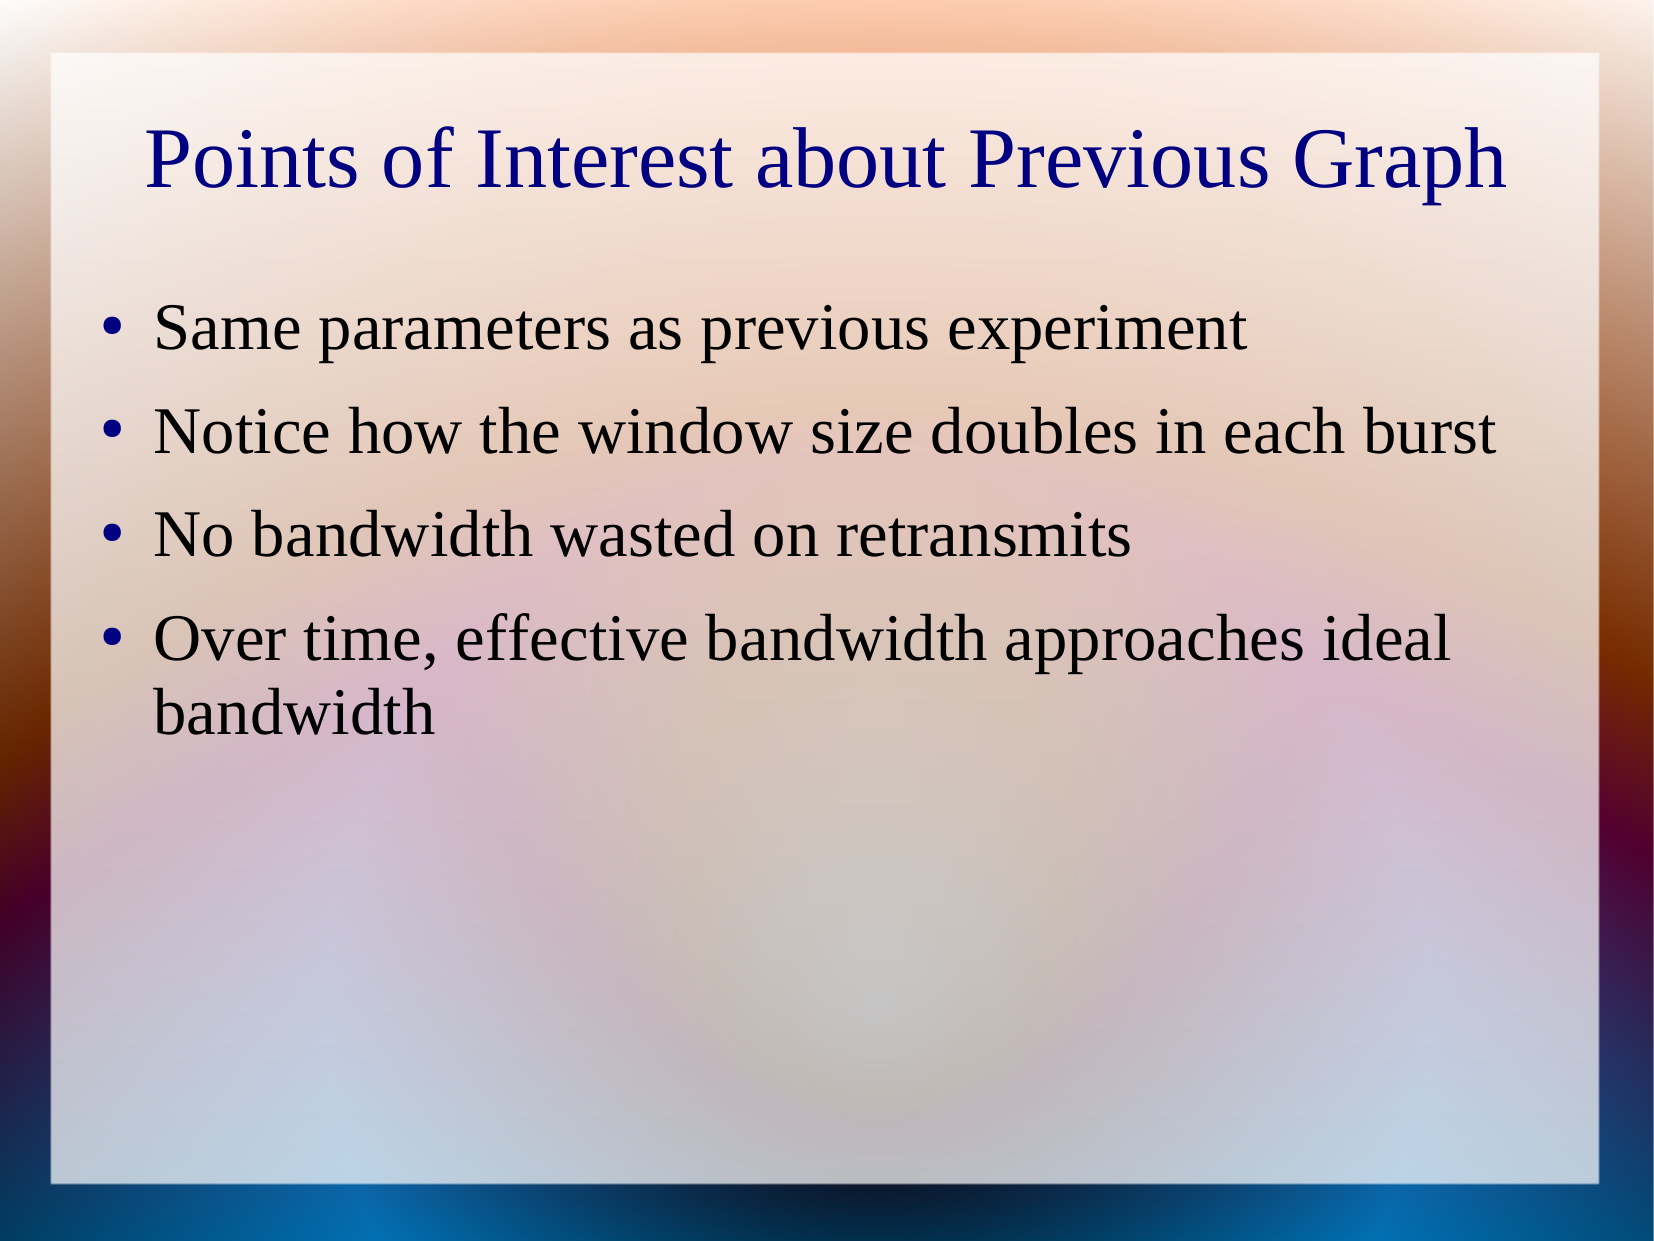

# Points of Interest about Previous Graph
Same parameters as previous experiment
Notice how the window size doubles in each burst
No bandwidth wasted on retransmits
Over time, effective bandwidth approaches ideal bandwidth